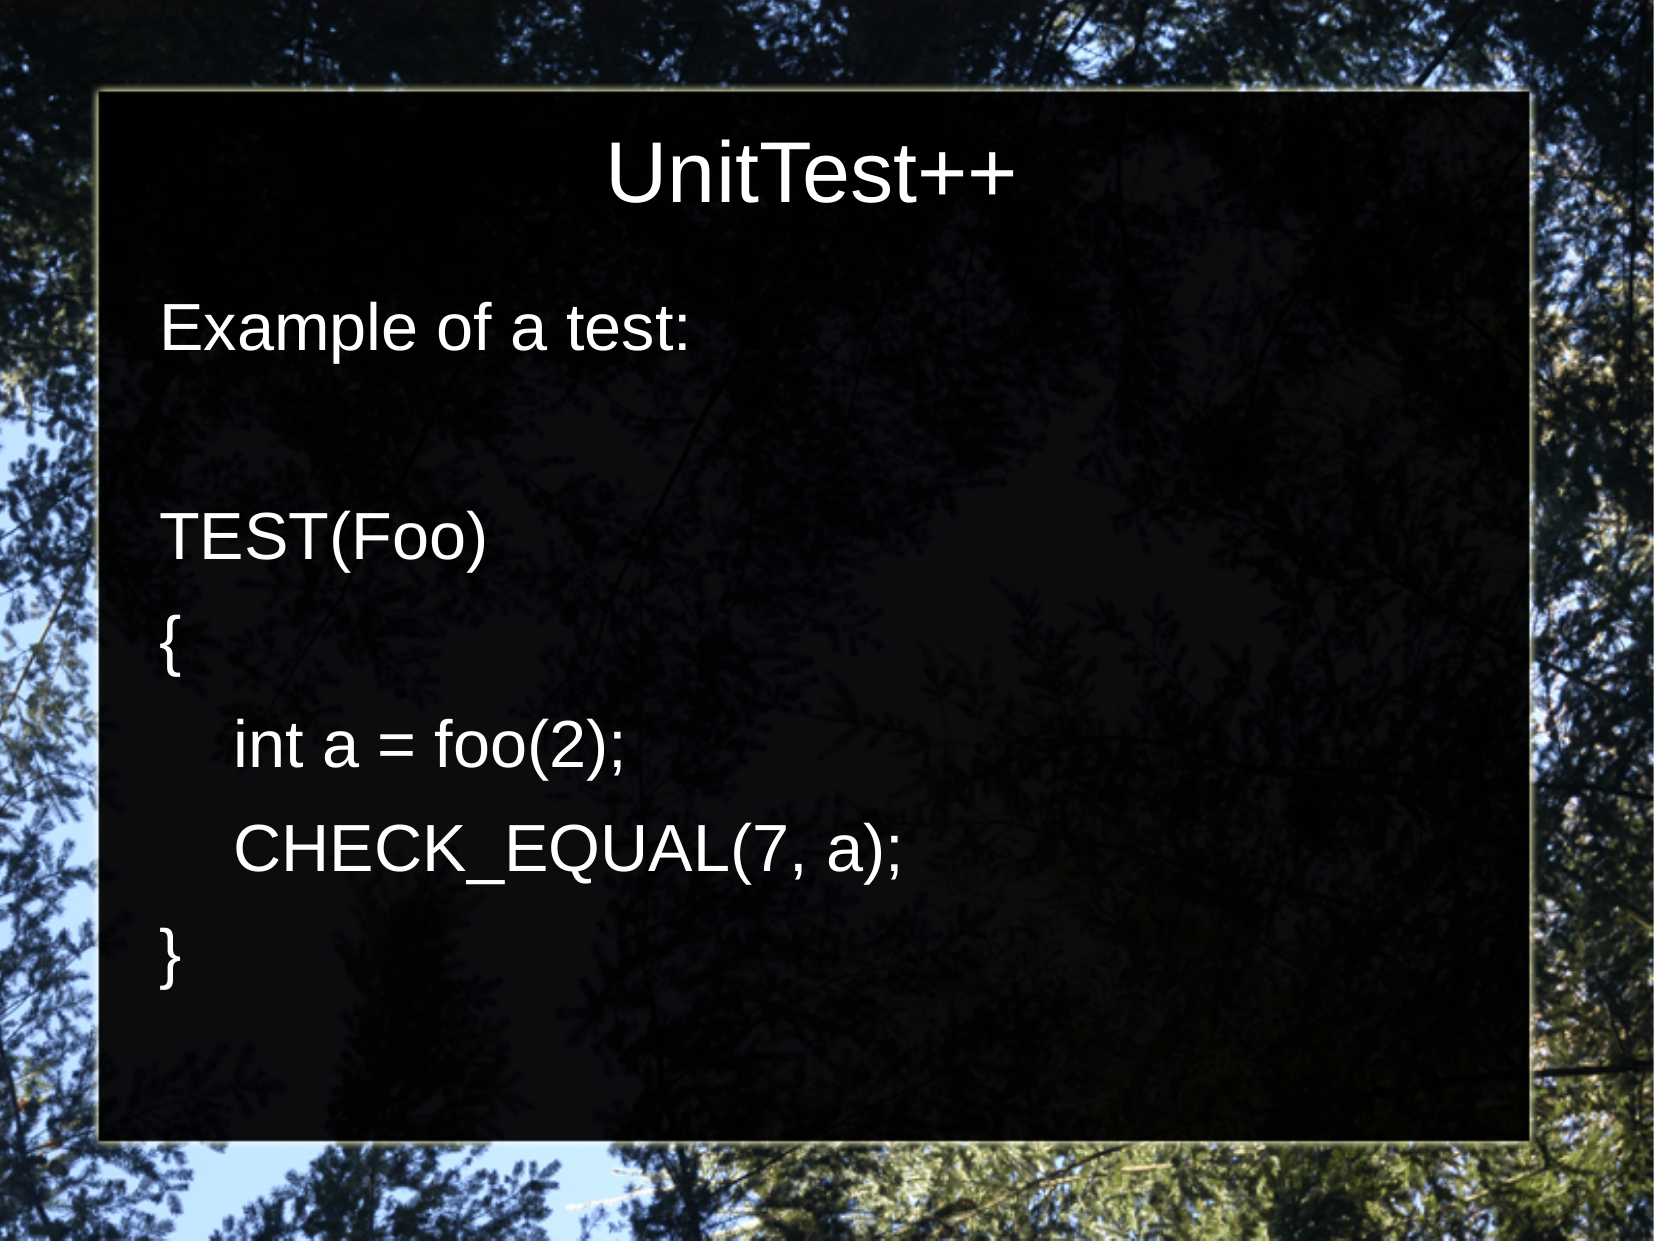

# UnitTest++
Example of a test:
TEST(Foo)
{
 int a = foo(2);
 CHECK_EQUAL(7, a);
}